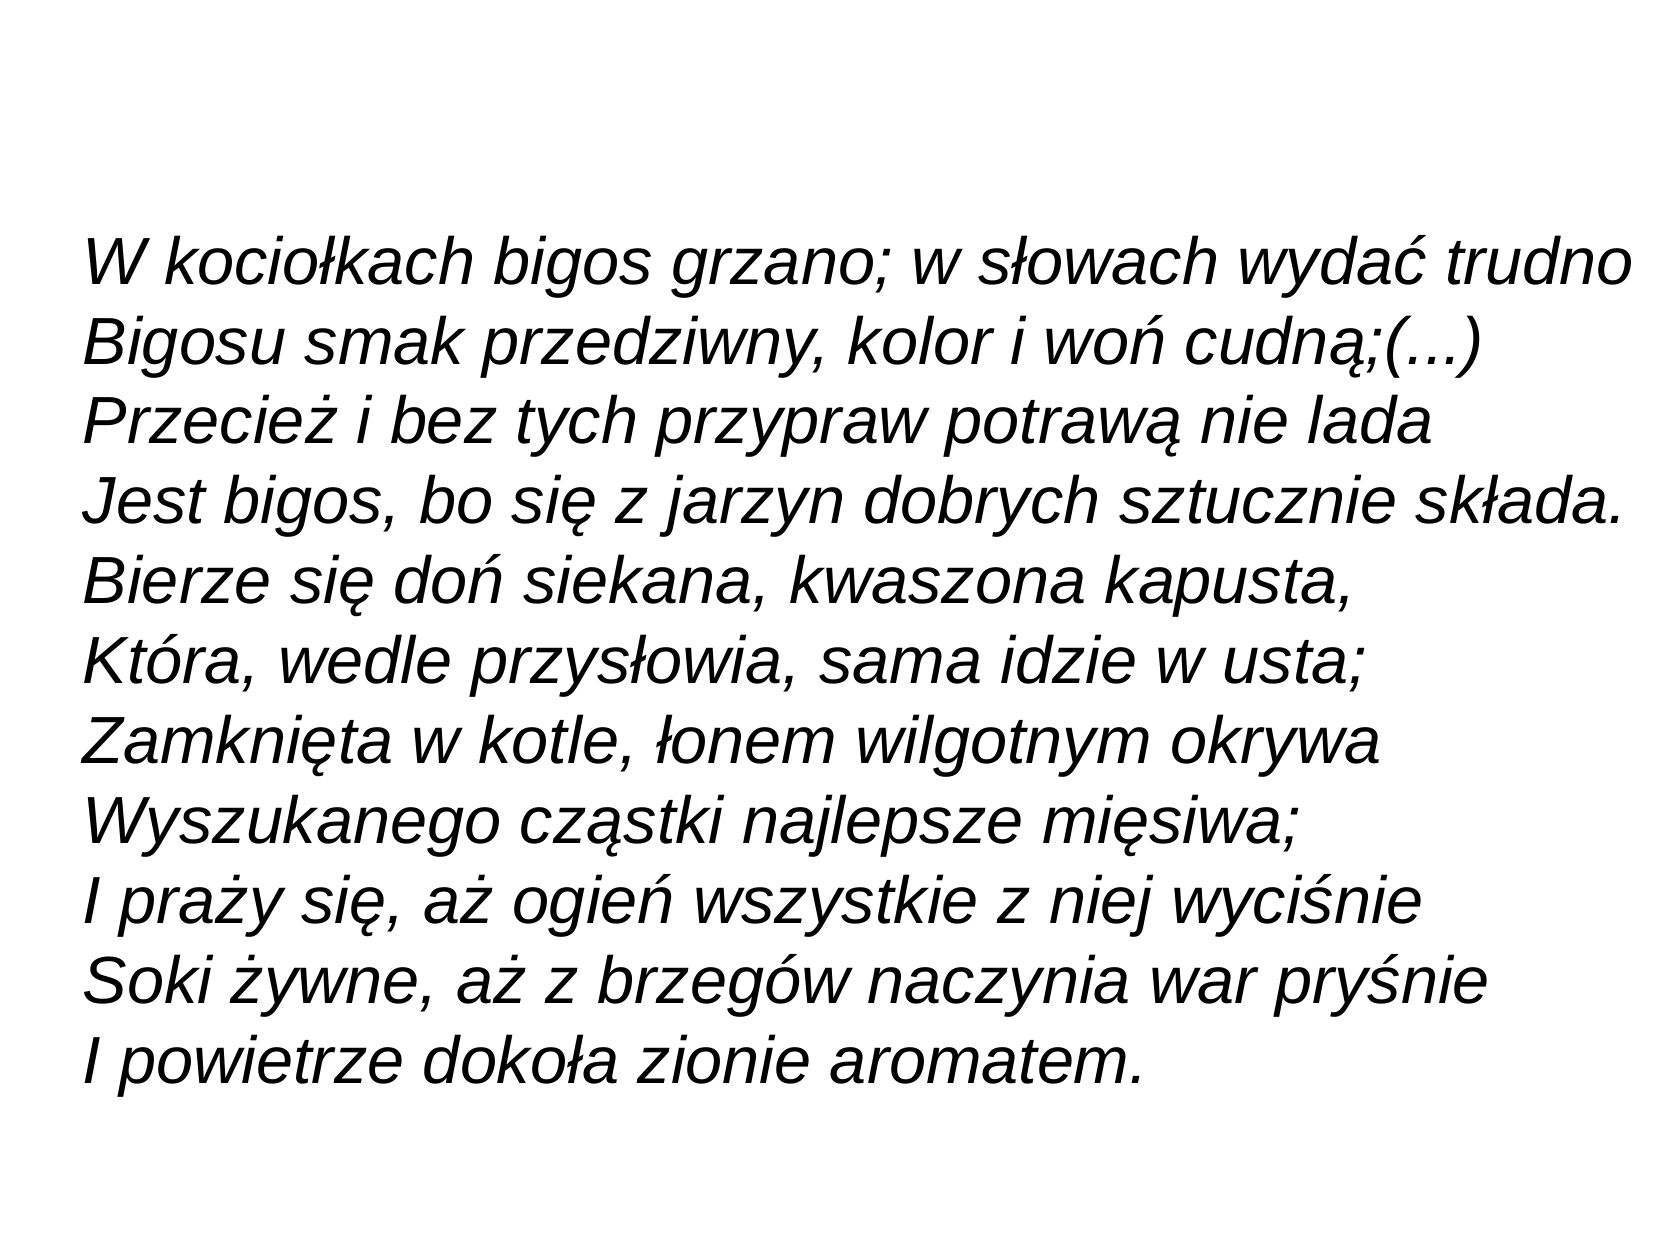

# W kociołkach bigos grzano; w słowach wydać trudno Bigosu smak przedziwny, kolor i woń cudną;(...) Przecież i bez tych przypraw potrawą nie lada Jest bigos, bo się z jarzyn dobrych sztucznie składa. Bierze się doń siekana, kwaszona kapusta, Która, wedle przysłowia, sama idzie w usta; Zamknięta w kotle, łonem wilgotnym okrywa Wyszukanego cząstki najlepsze mięsiwa; I praży się, aż ogień wszystkie z niej wyciśnie Soki żywne, aż z brzegów naczynia war pryśnie I powietrze dokoła zionie aromatem.